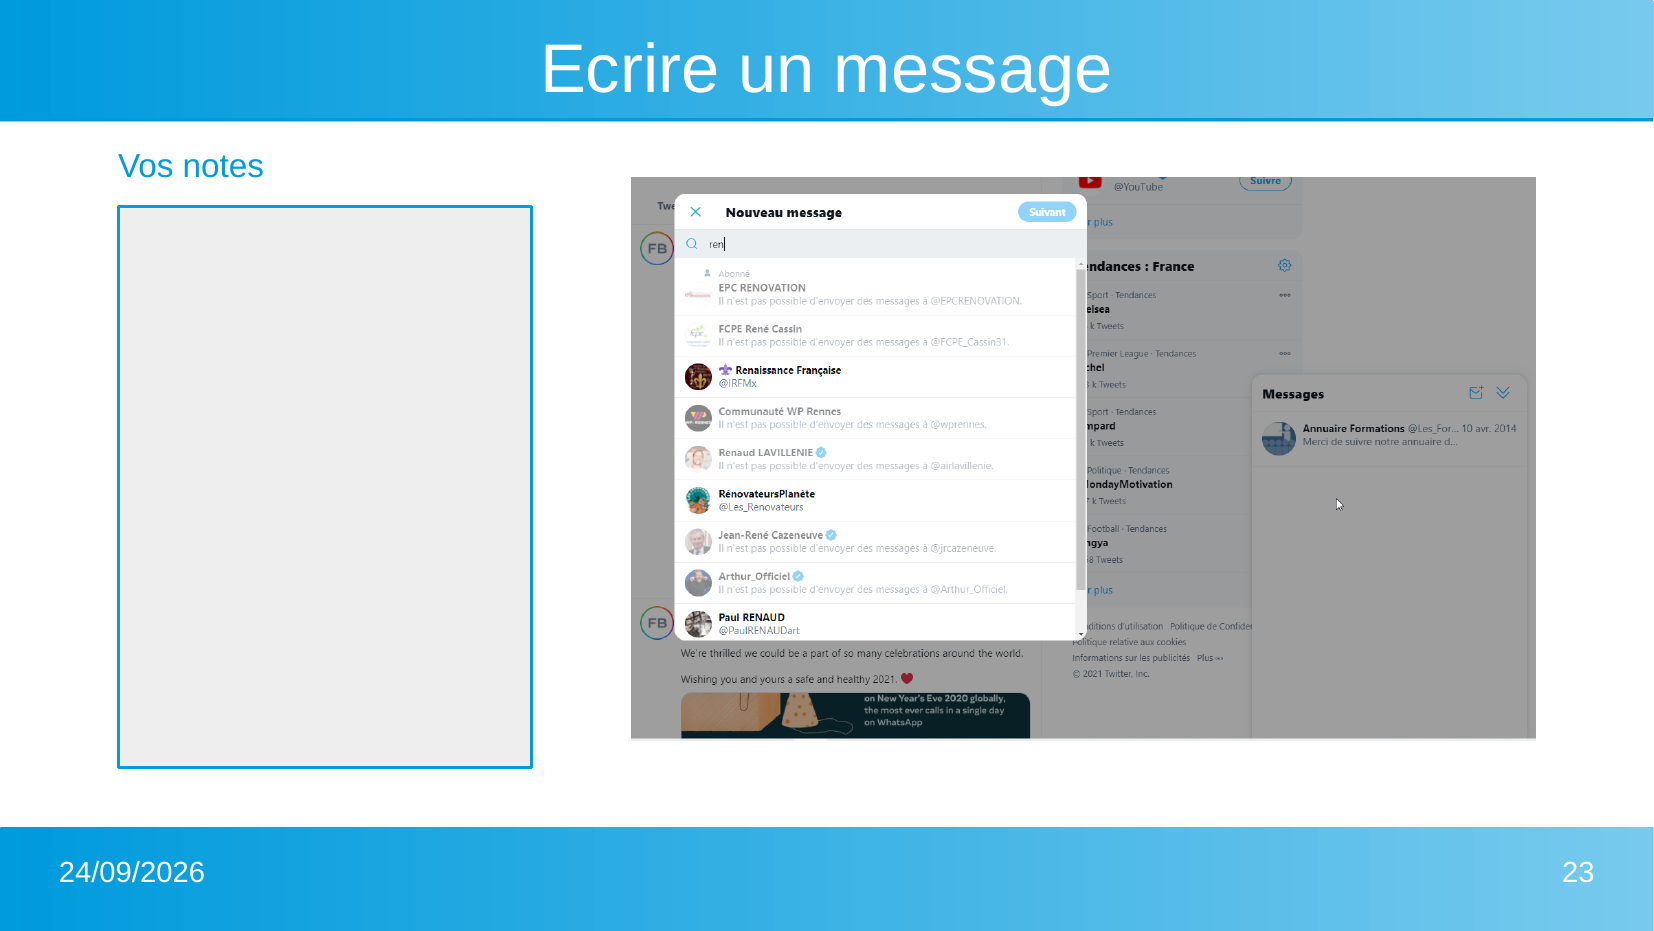

# Ecrire un message
Vos notes
23